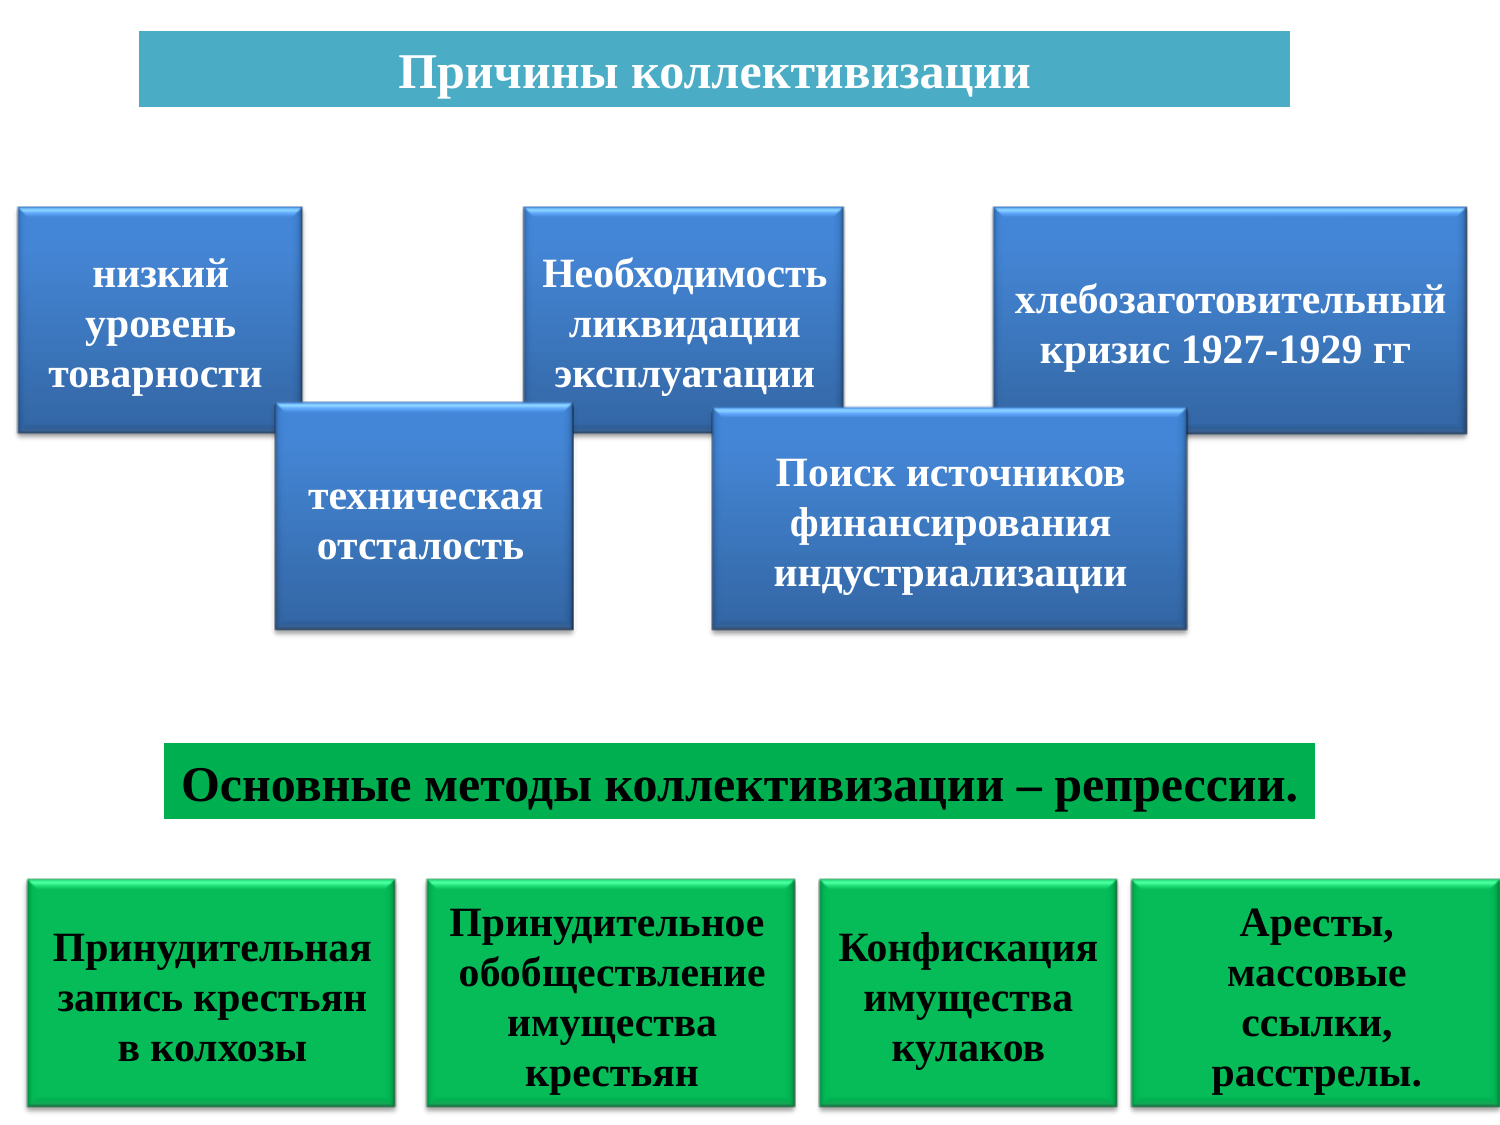

Причины коллективизации
низкий уровень товарности
Необходимость ликвидации эксплуатации
хлебозаготовительный кризис 1927-1929 гг
техническая отсталость
Поиск источников финансирования индустриализации
Основные методы коллективизации – репрессии.
Принудительная запись крестьян в колхозы
Принудительное обобществление имущества крестьян
Конфискация имущества кулаков
Аресты, массовые ссылки, расстрелы.